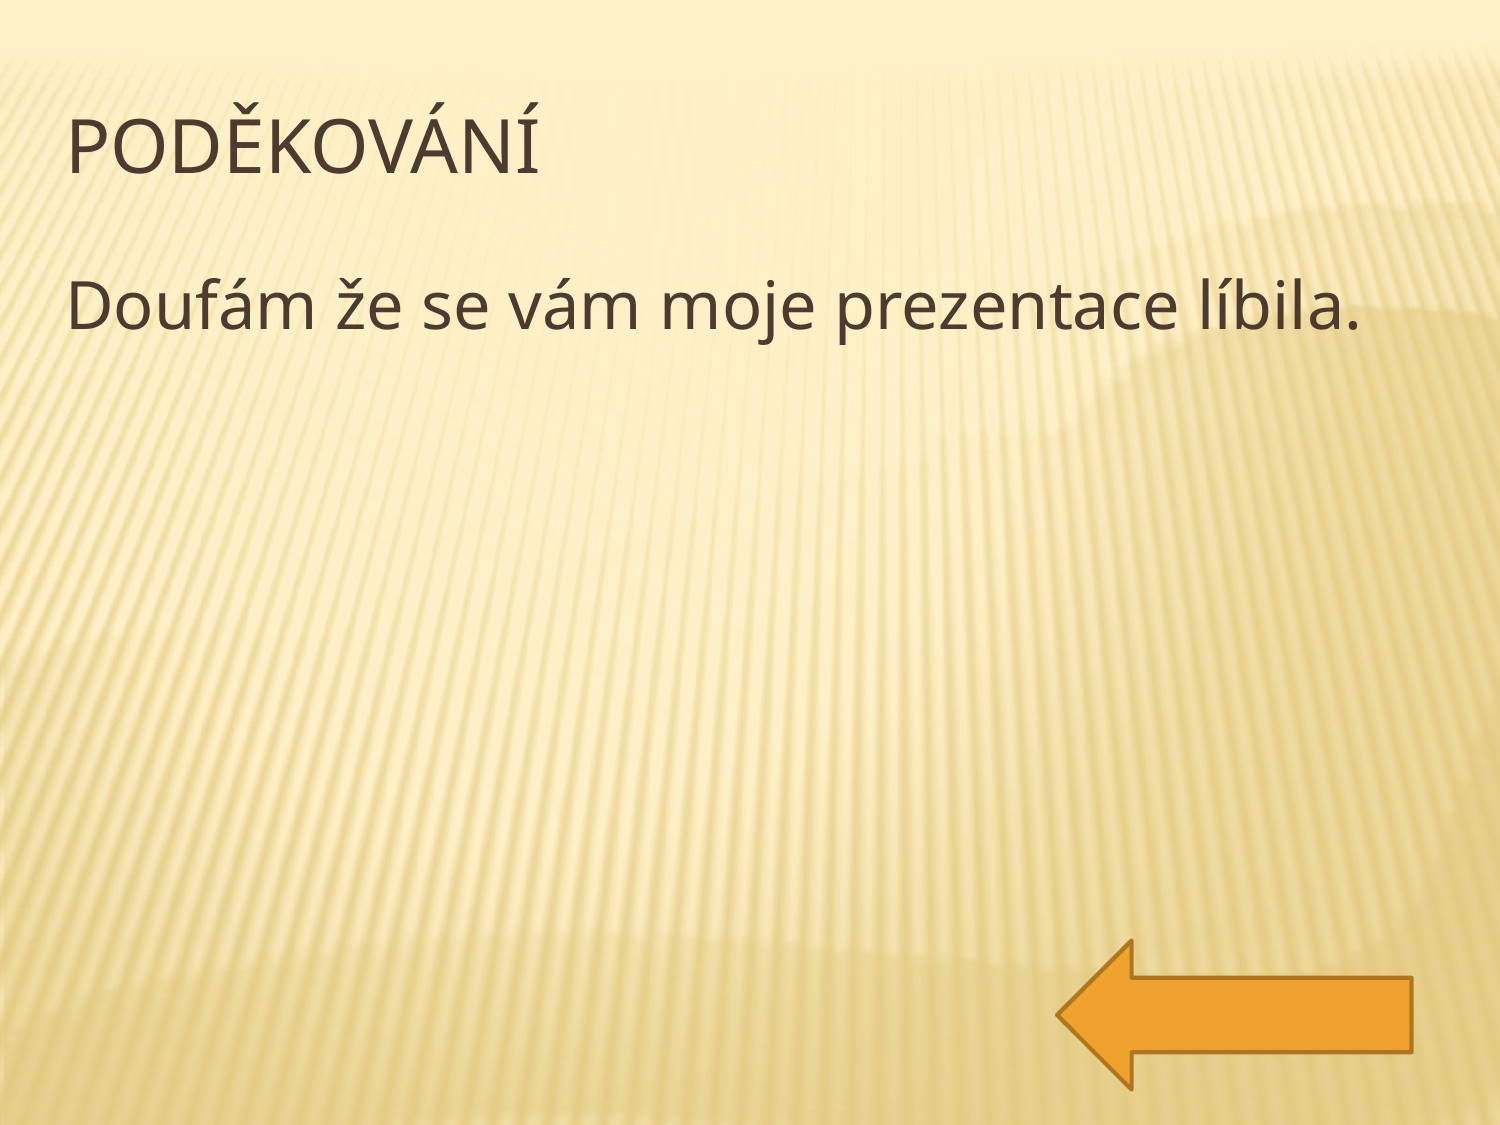

# poděkování
Doufám že se vám moje prezentace líbila.